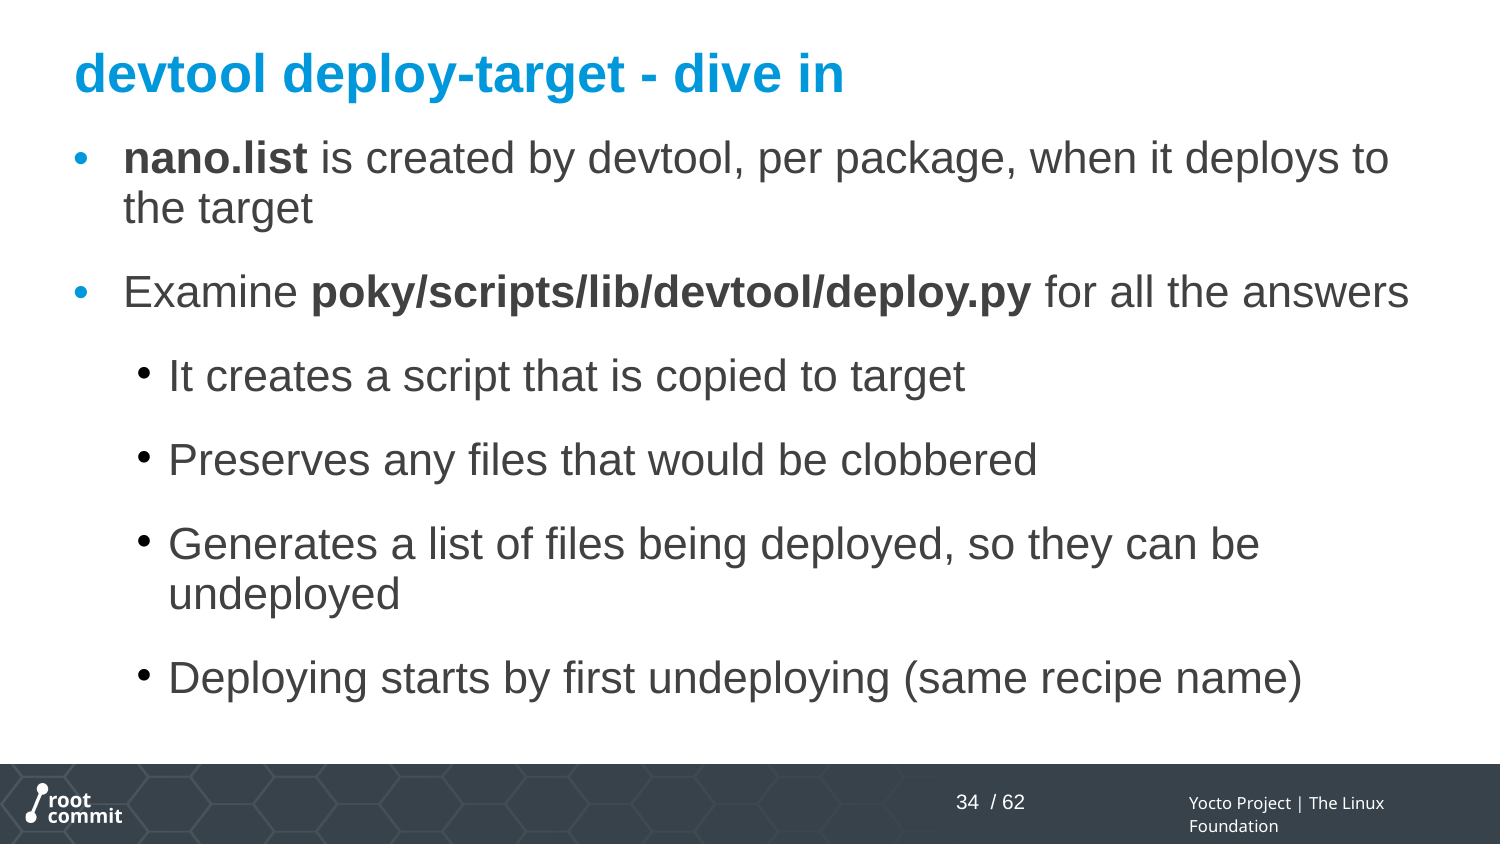

devtool deploy-target - dive in
nano.list is created by devtool, per package, when it deploys to the target
Examine poky/scripts/lib/devtool/deploy.py for all the answers
It creates a script that is copied to target
Preserves any files that would be clobbered
Generates a list of files being deployed, so they can be undeployed
Deploying starts by first undeploying (same recipe name)